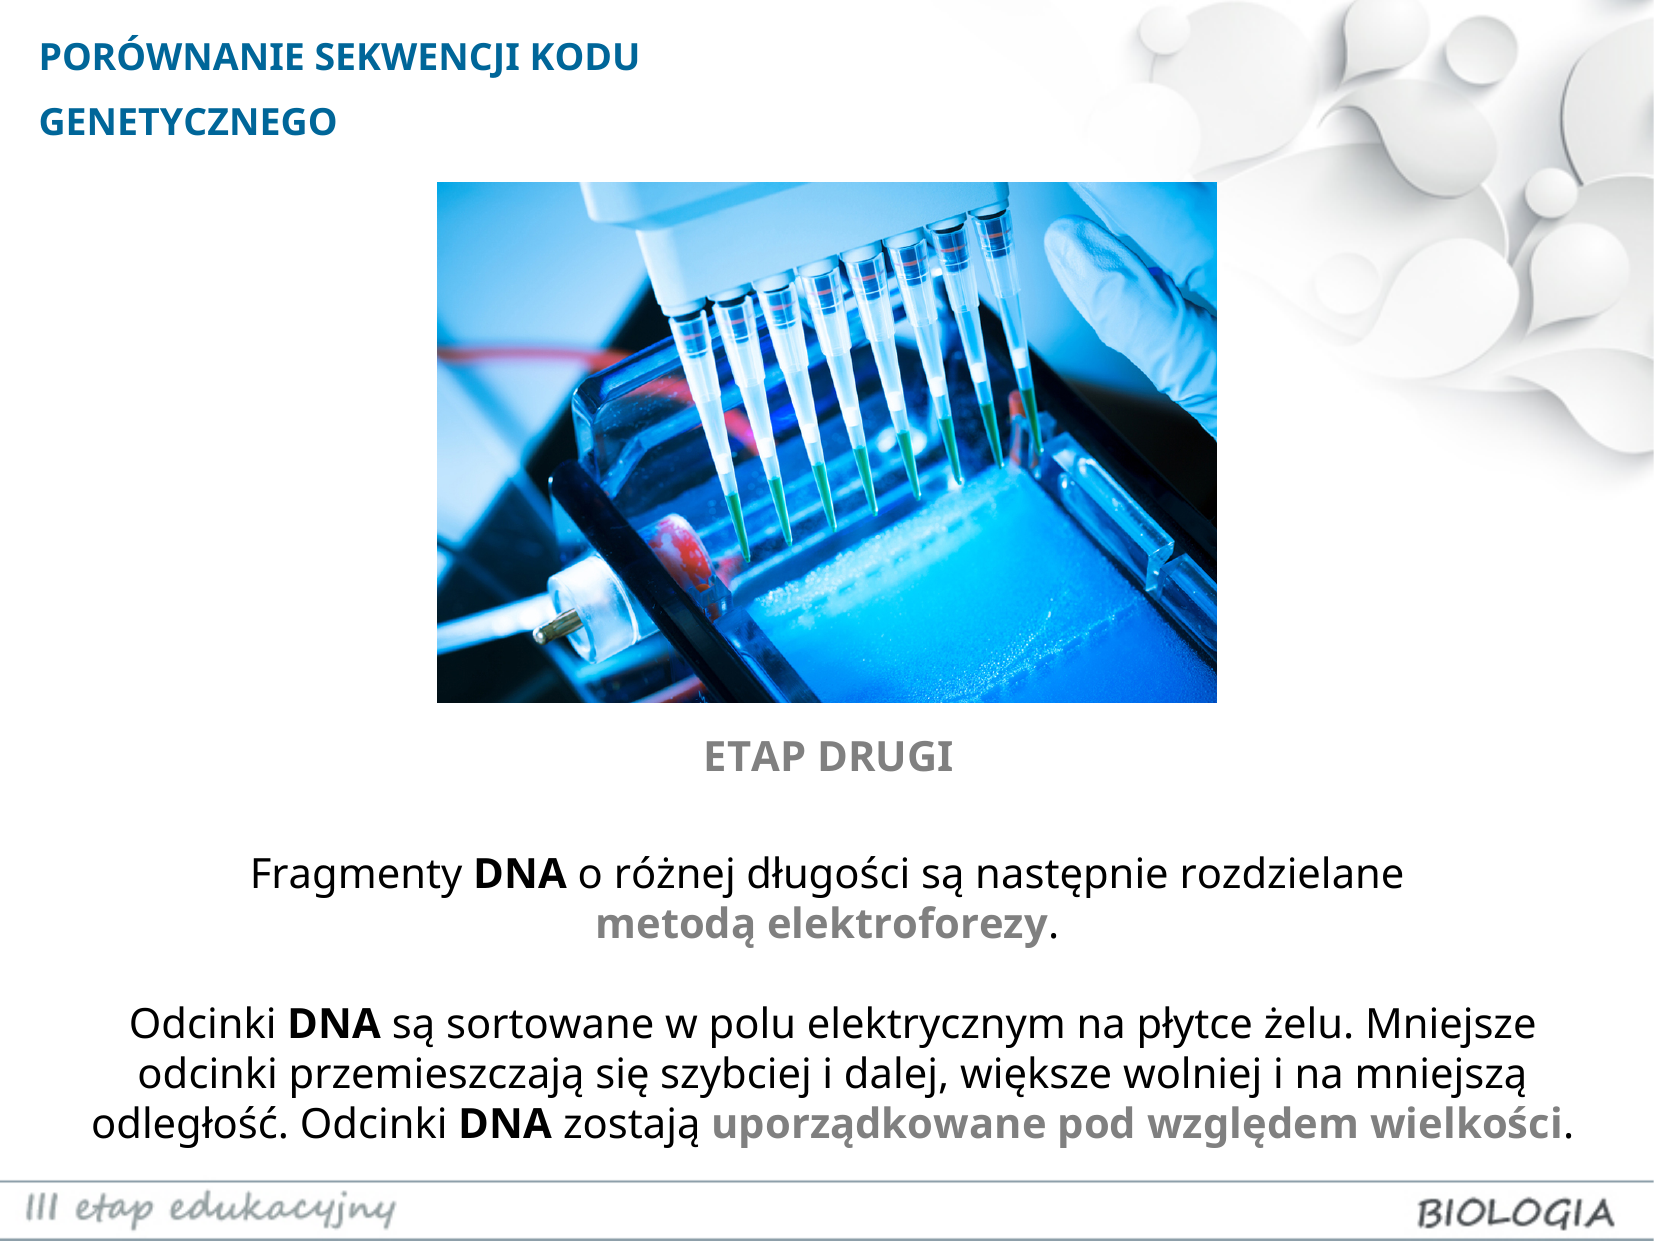

PORÓWNANIE SEKWENCJI KODU
GENETYCZNEGO
ETAP DRUGI
Fragmenty DNA o różnej długości są następnie rozdzielane
metodą elektroforezy.
Odcinki DNA są sortowane w polu elektrycznym na płytce żelu. Mniejsze odcinki przemieszczają się szybciej i dalej, większe wolniej i na mniejszą odległość. Odcinki DNA zostają uporządkowane pod względem wielkości.